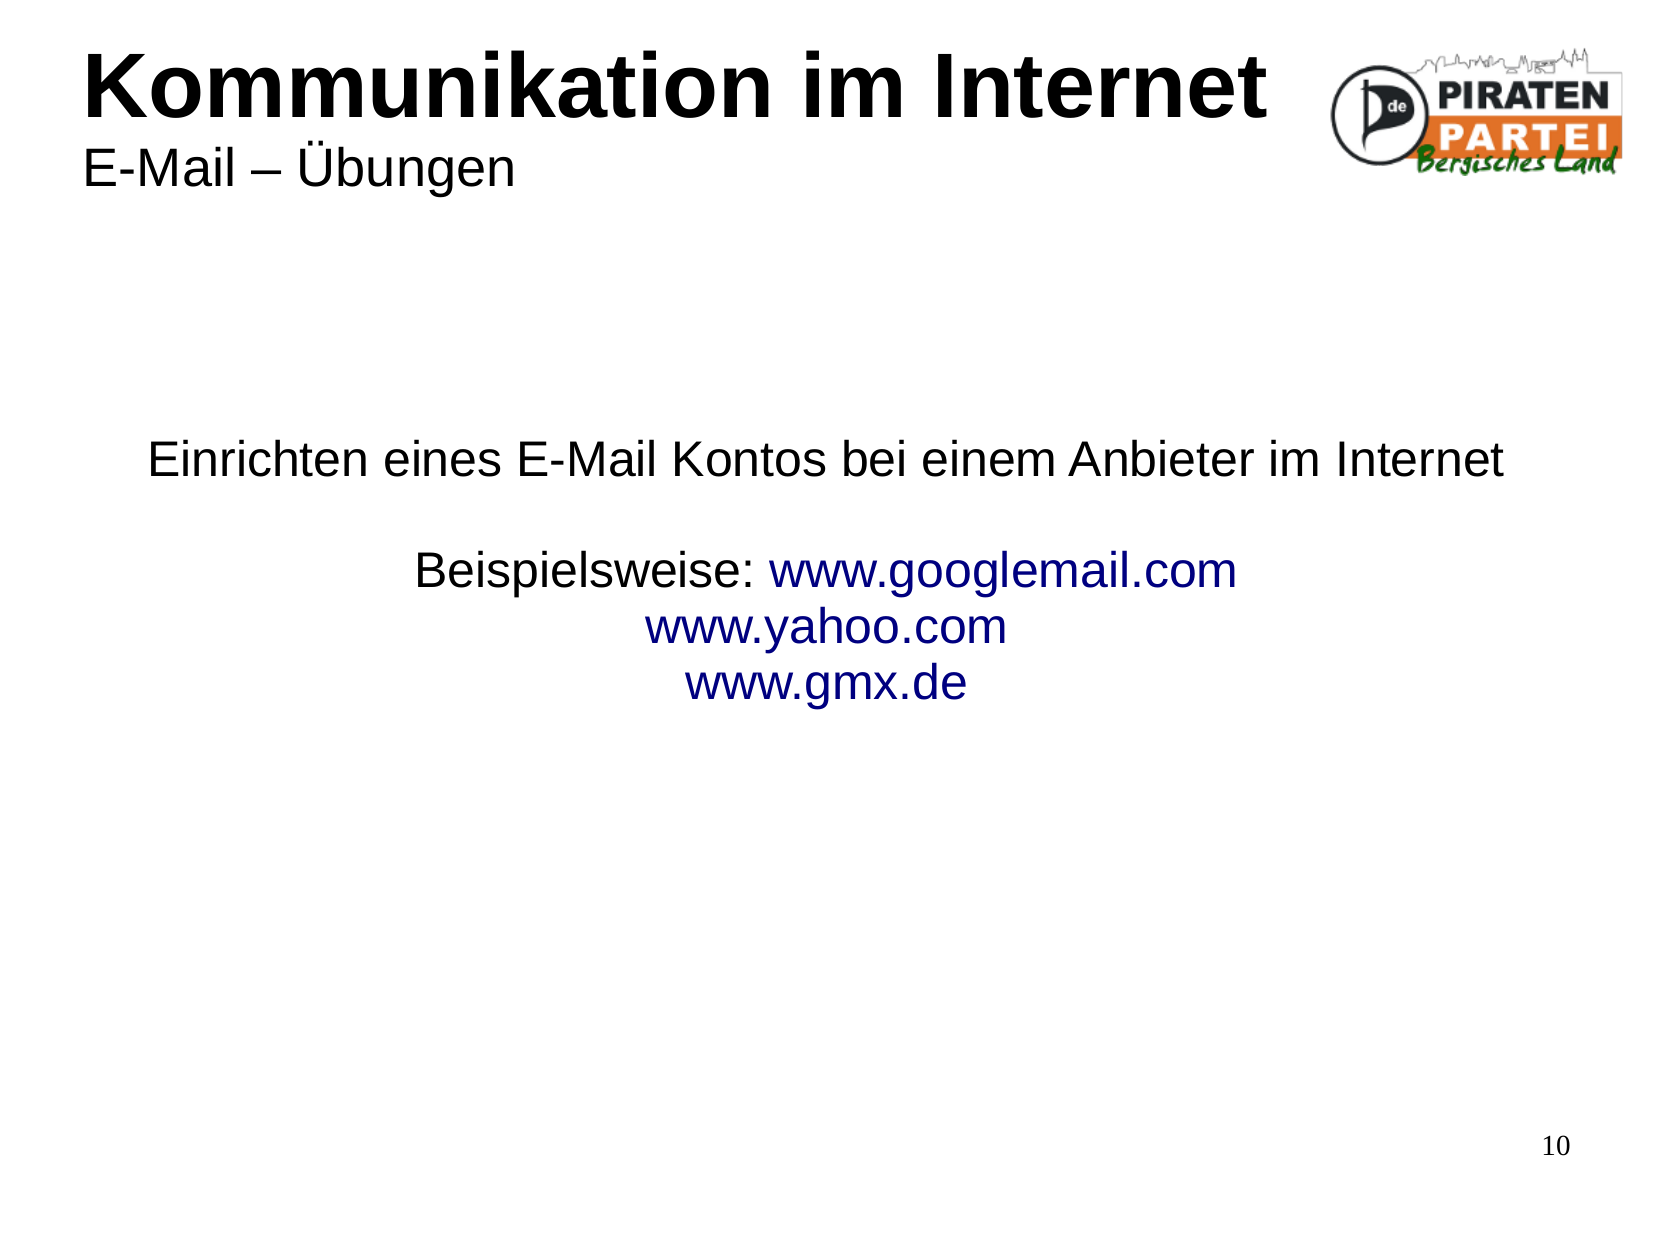

# Kommunikation im Internet E-Mail – Übungen
Einrichten eines E-Mail Kontos bei einem Anbieter im Internet
Beispielsweise: www.googlemail.com
www.yahoo.com
www.gmx.de
10